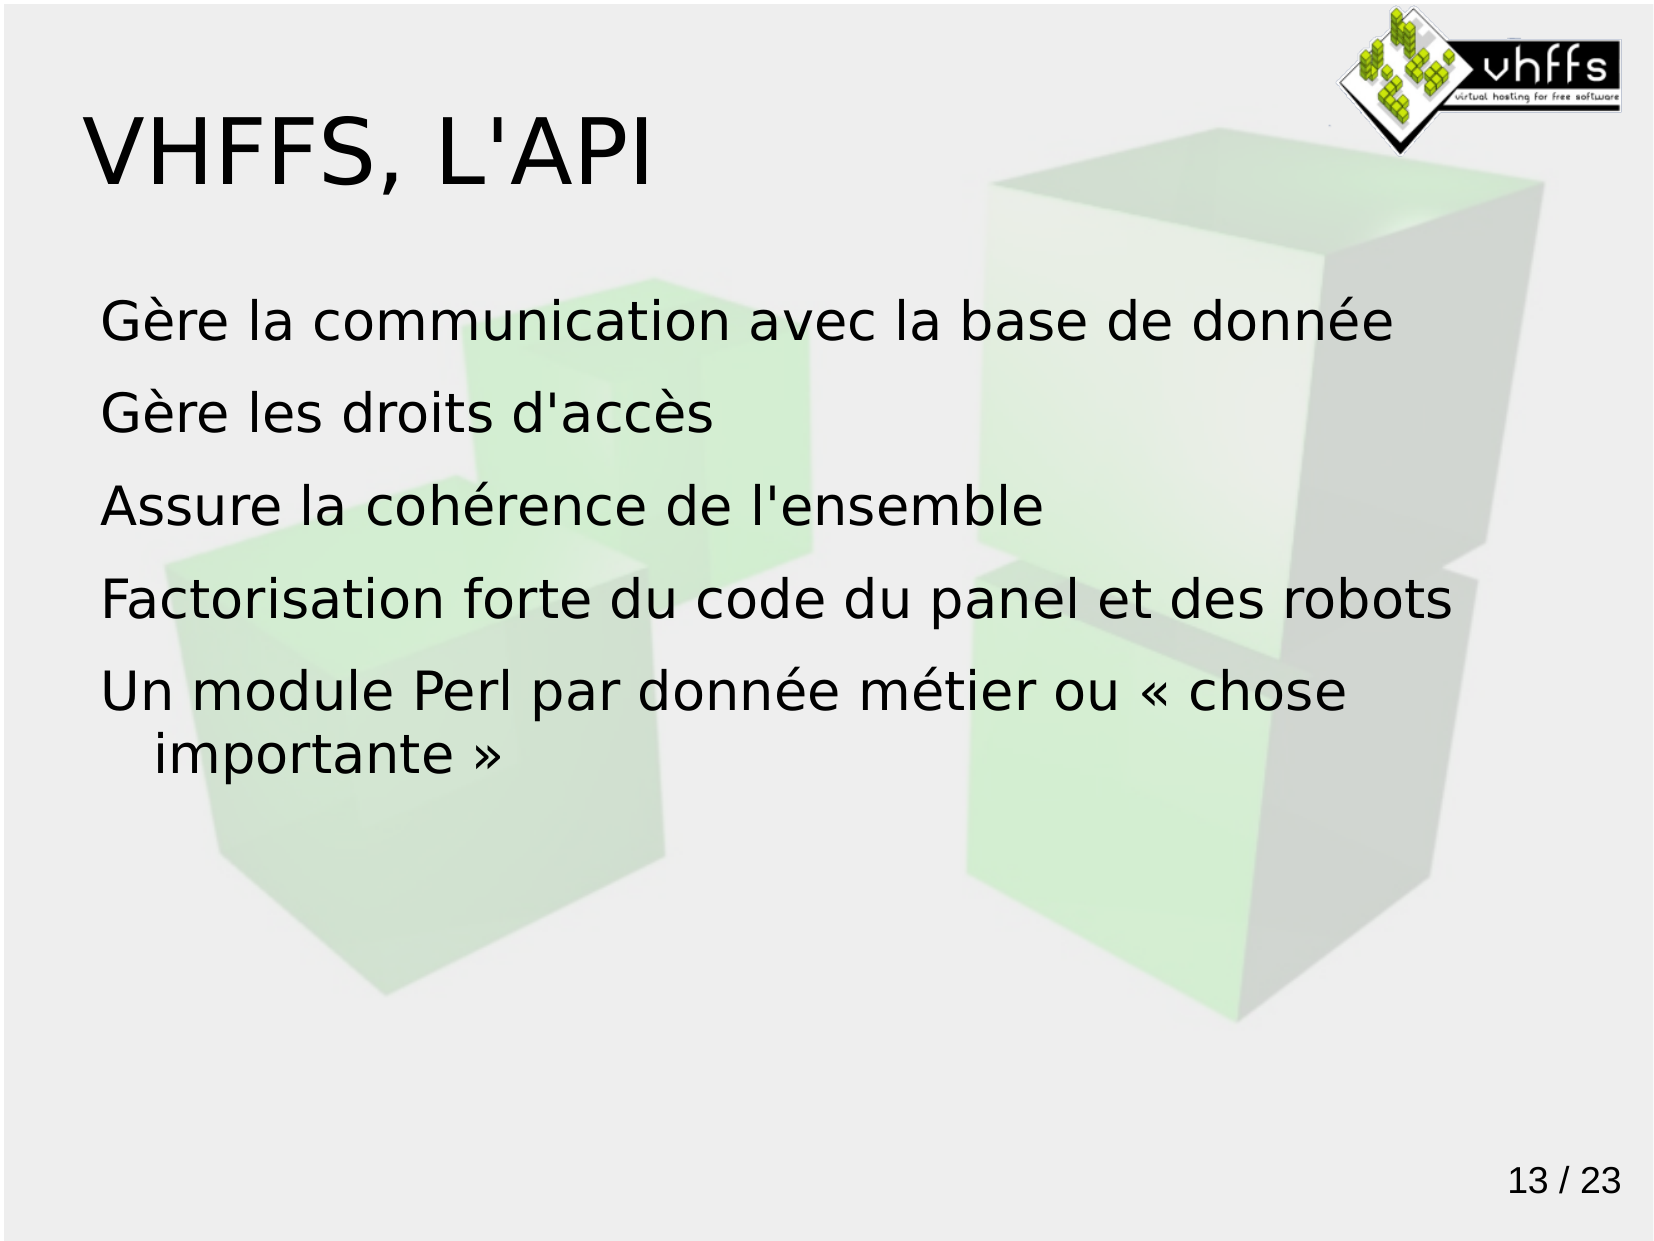

# VHFFS, L'API
Gère la communication avec la base de donnée
Gère les droits d'accès
Assure la cohérence de l'ensemble
Factorisation forte du code du panel et des robots
Un module Perl par donnée métier ou « chose importante »